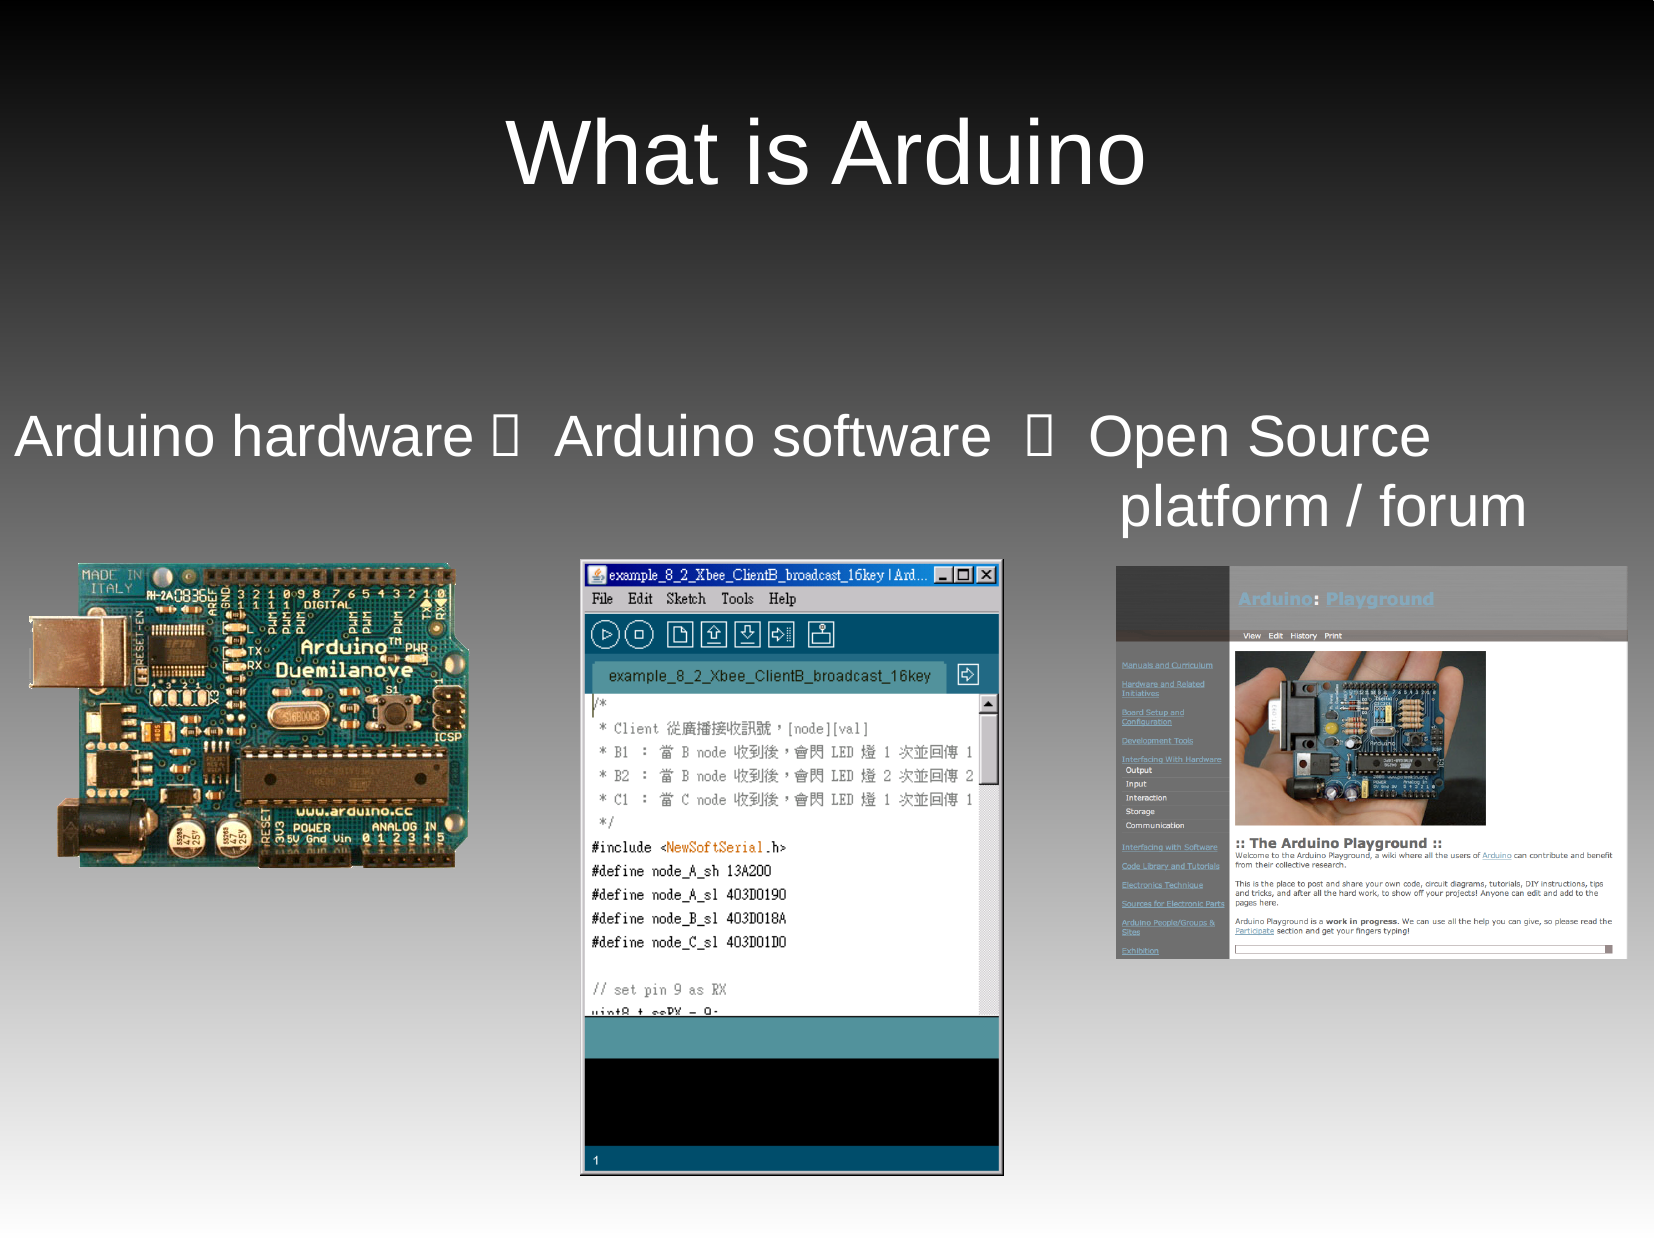

# What is Arduino
Arduino hardware＋ Arduino software ＋ Open Source
 platform / forum